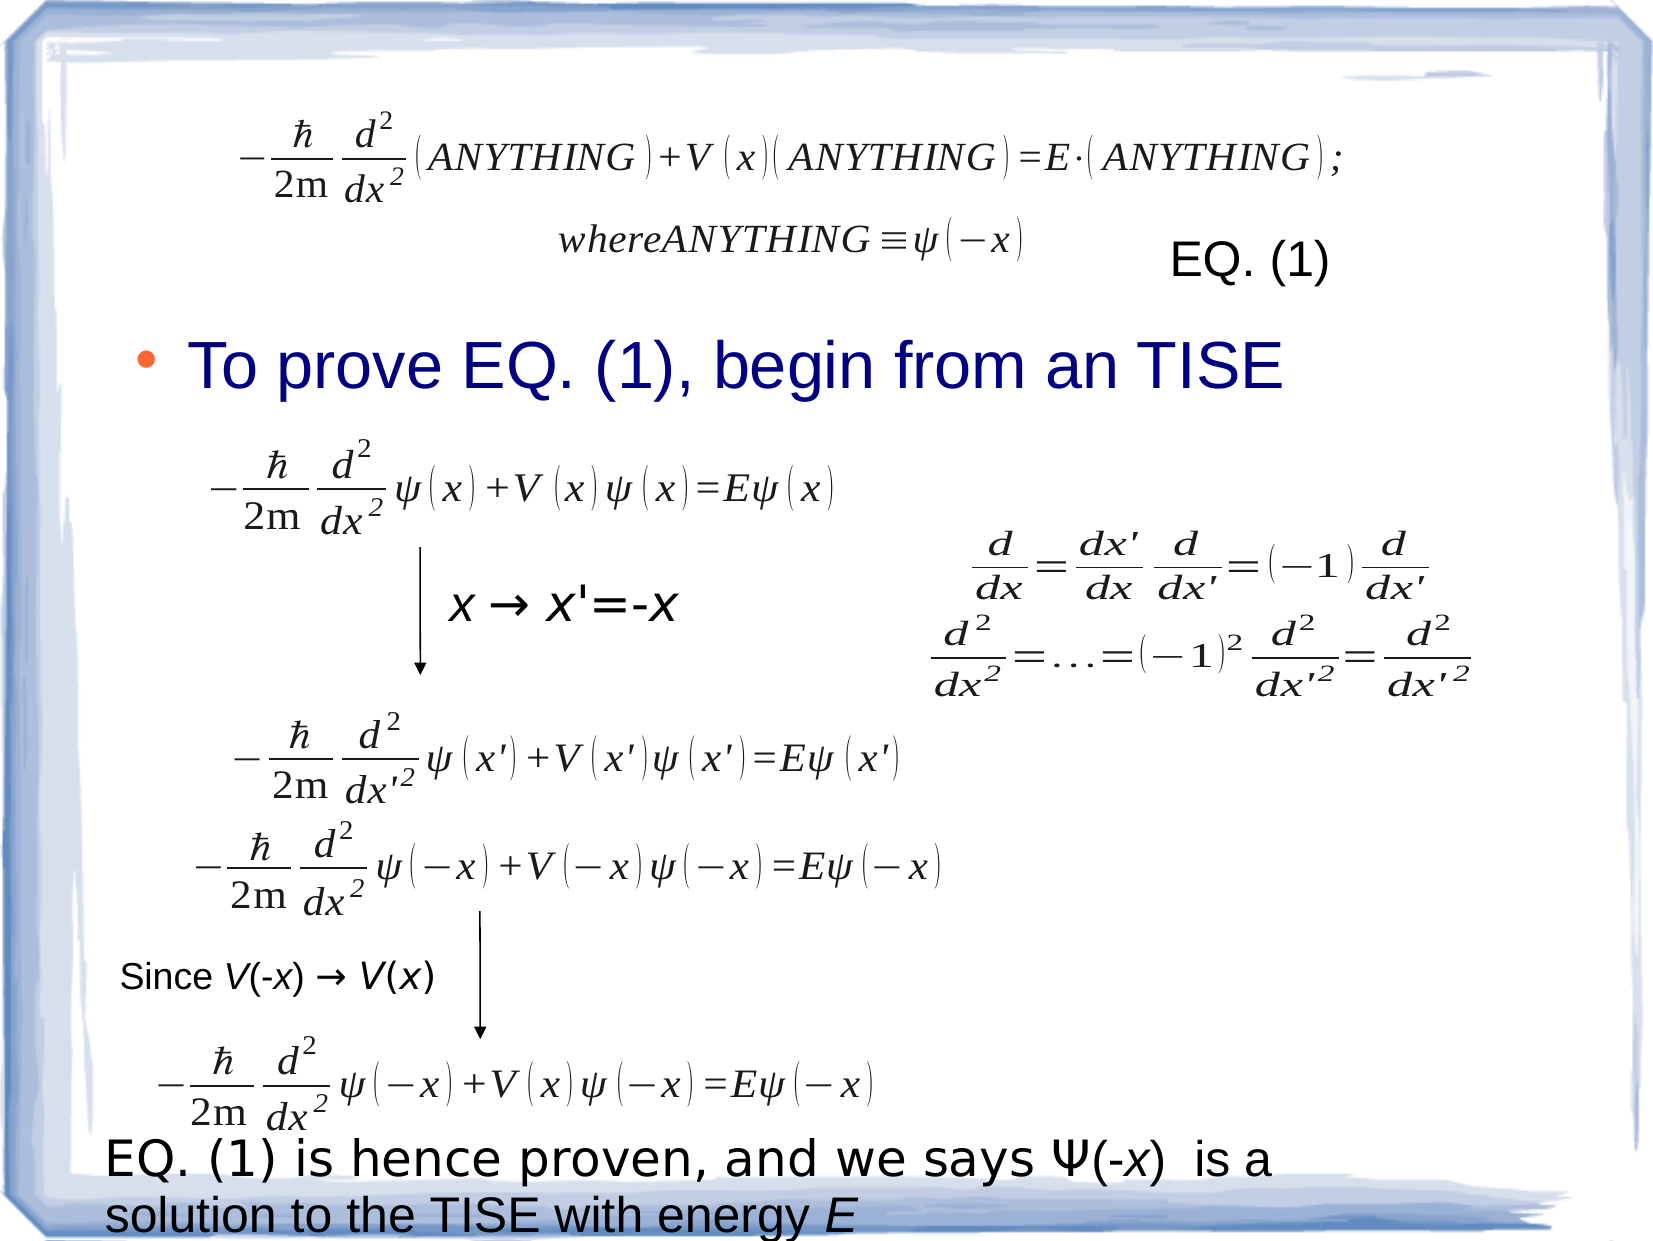

EQ. (1)
# To prove EQ. (1), begin from an TISE
x → x'=-x
Since V(-x) → V(x)
EQ. (1) is hence proven, and we says Ψ(-x) is a solution to the TISE with energy E